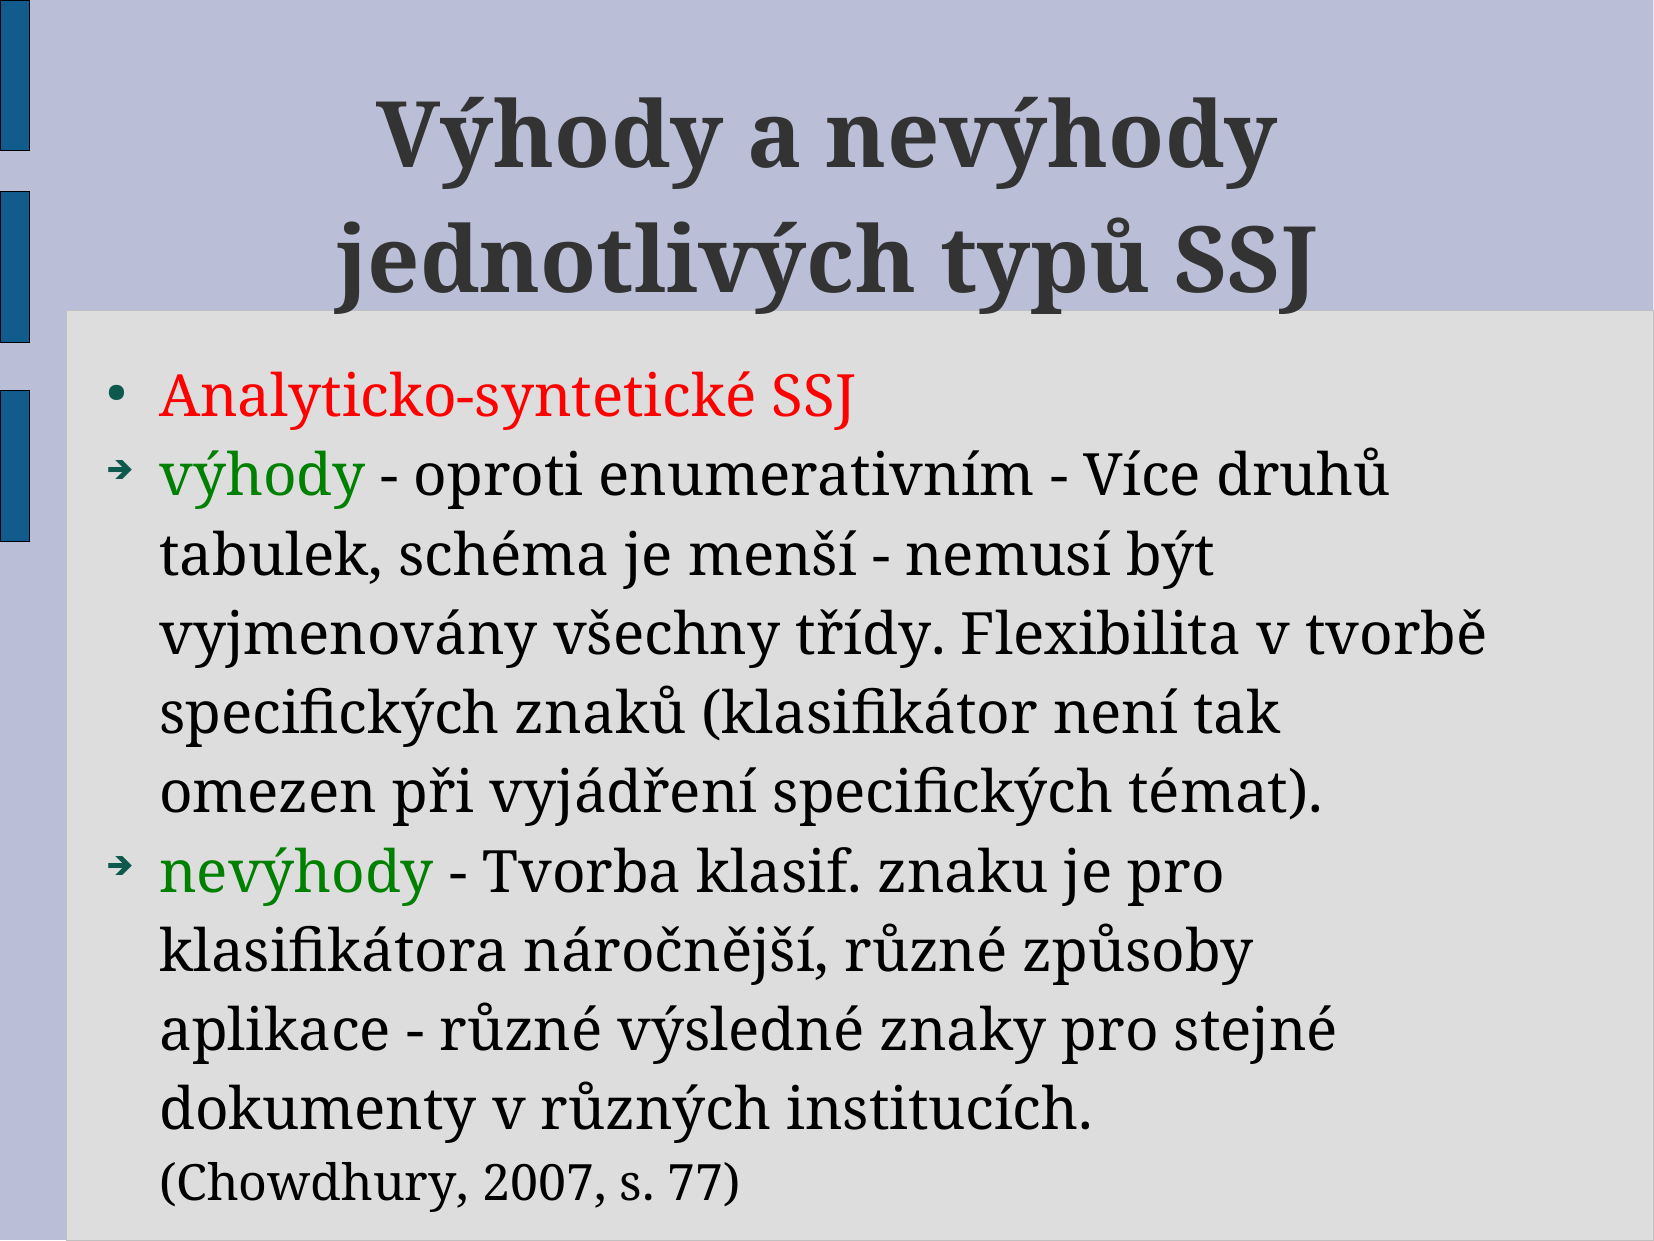

# Výhody a nevýhody jednotlivých typů SSJ
Analyticko-syntetické SSJ
výhody - oproti enumerativním - Více druhů tabulek, schéma je menší - nemusí být vyjmenovány všechny třídy. Flexibilita v tvorbě specifických znaků (klasifikátor není tak omezen při vyjádření specifických témat).
nevýhody - Tvorba klasif. znaku je pro klasifikátora náročnější, různé způsoby aplikace - různé výsledné znaky pro stejné dokumenty v různých institucích.
(Chowdhury, 2007, s. 77)